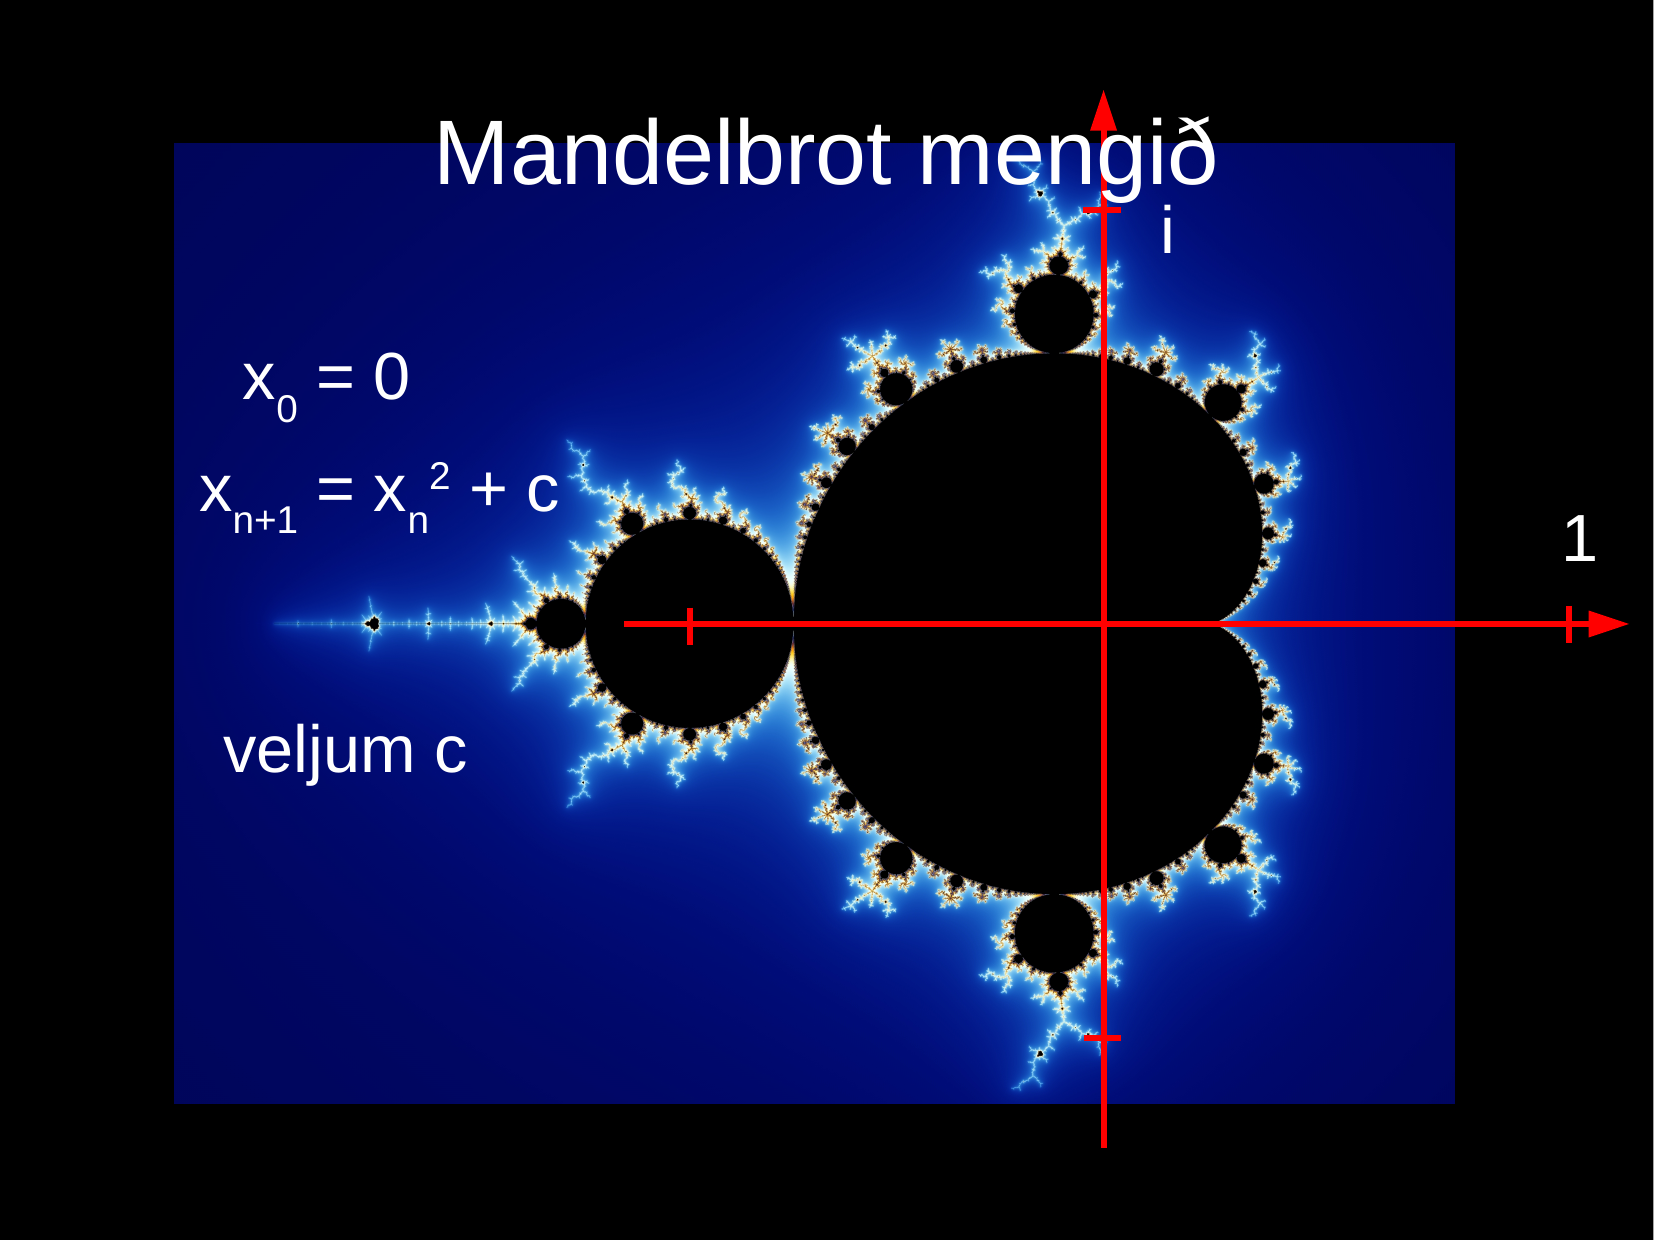

# Mandelbrot mengið
i
x0 = 0
xn+1 = xn2 + c
1
veljum c